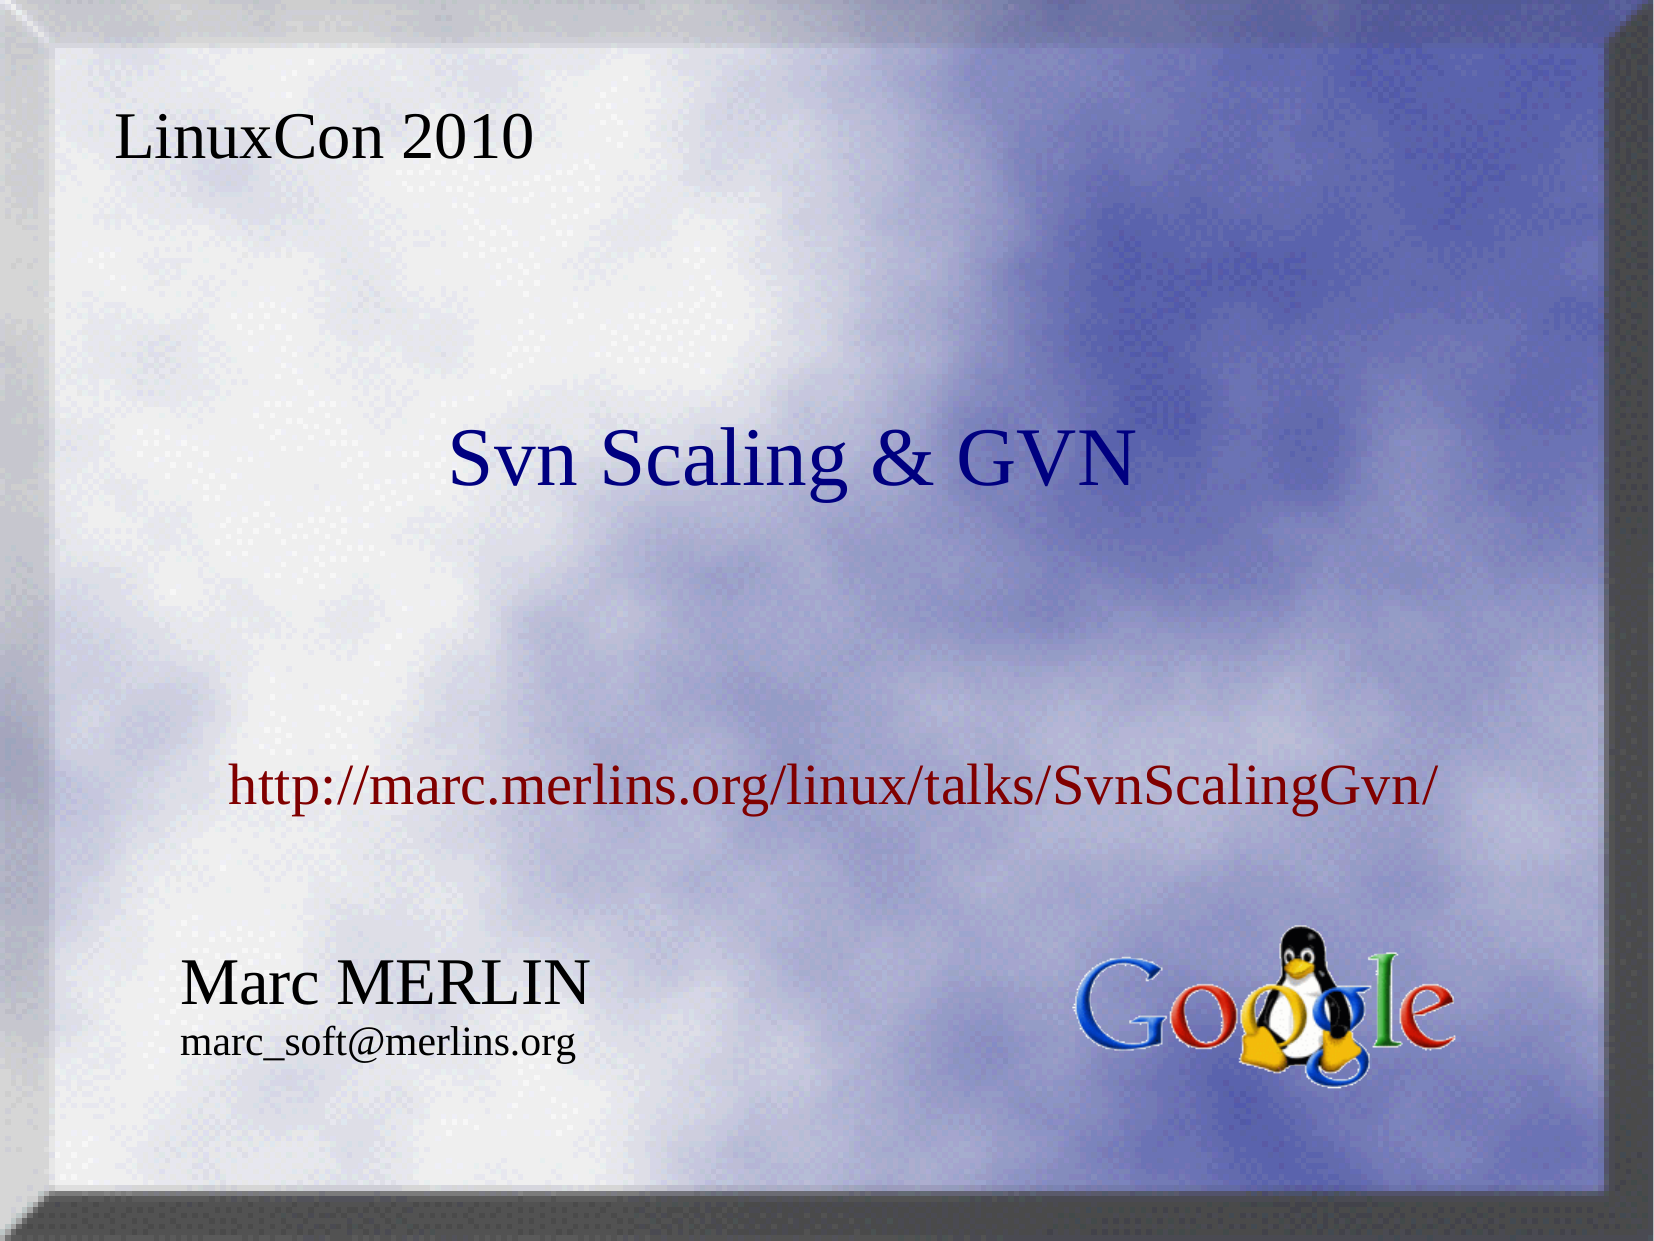

LinuxCon 2010
# Svn Scaling & GVN
http://marc.merlins.org/linux/talks/SvnScalingGvn/
Marc MERLIN
marc_soft@merlins.org